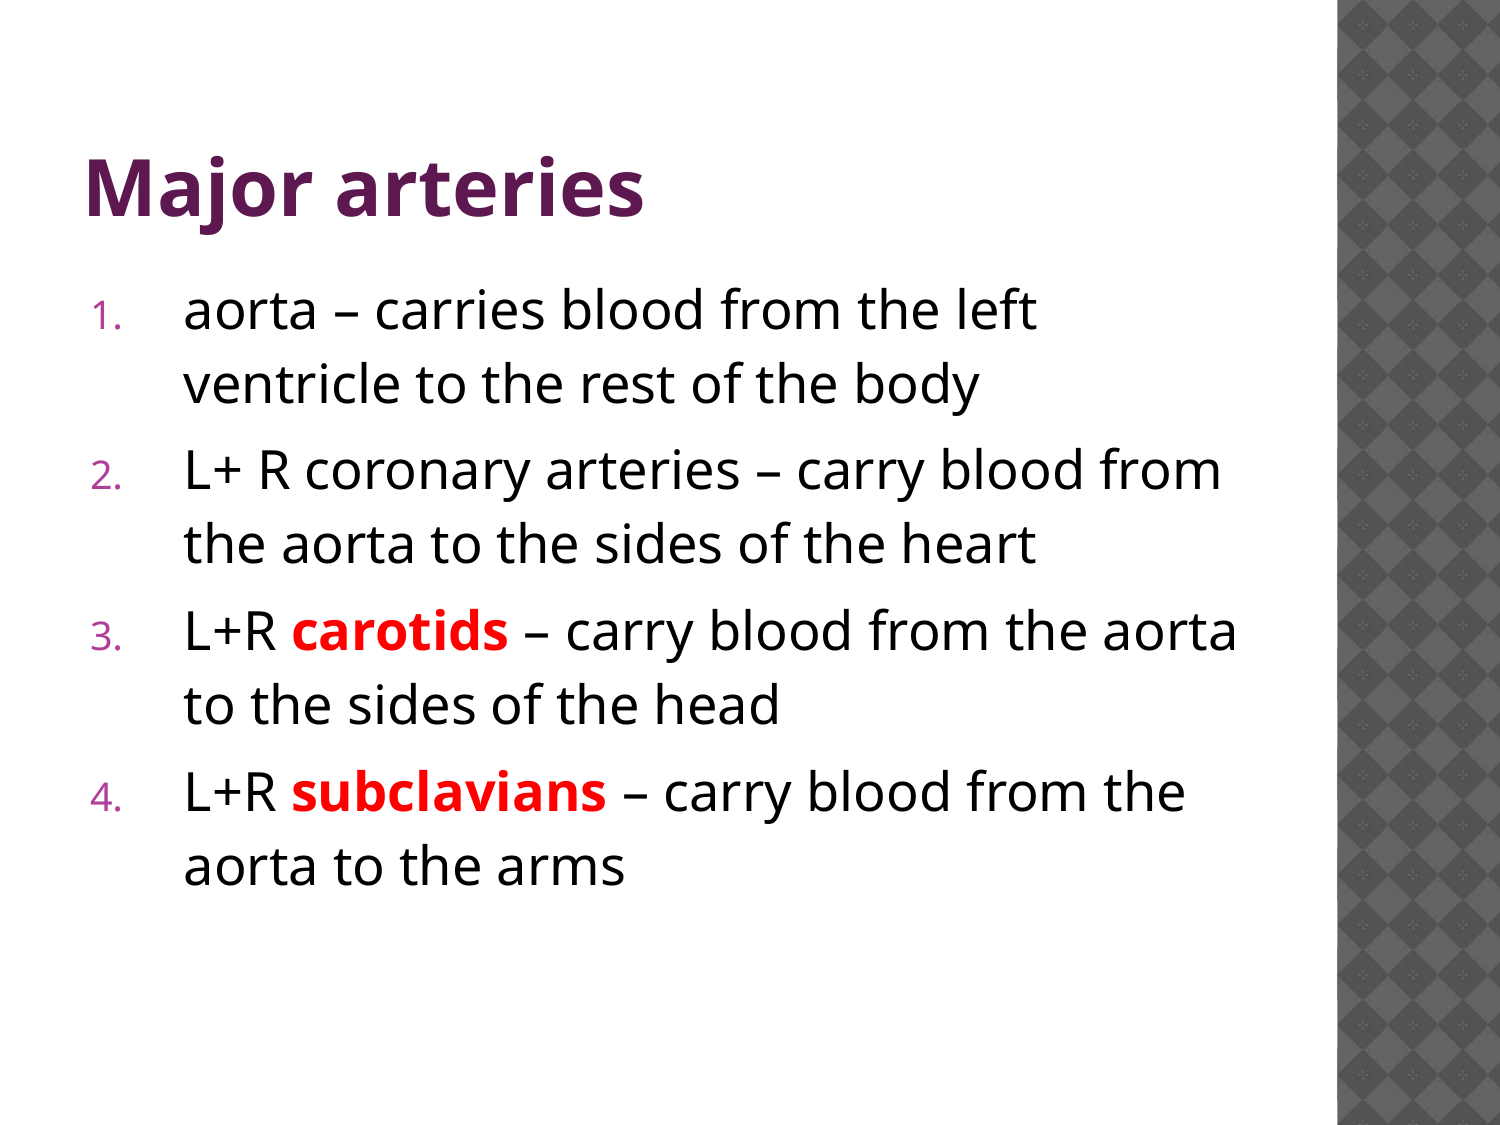

# Major arteries
aorta – carries blood from the left ventricle to the rest of the body
L+ R coronary arteries – carry blood from the aorta to the sides of the heart
L+R carotids – carry blood from the aorta to the sides of the head
L+R subclavians – carry blood from the aorta to the arms